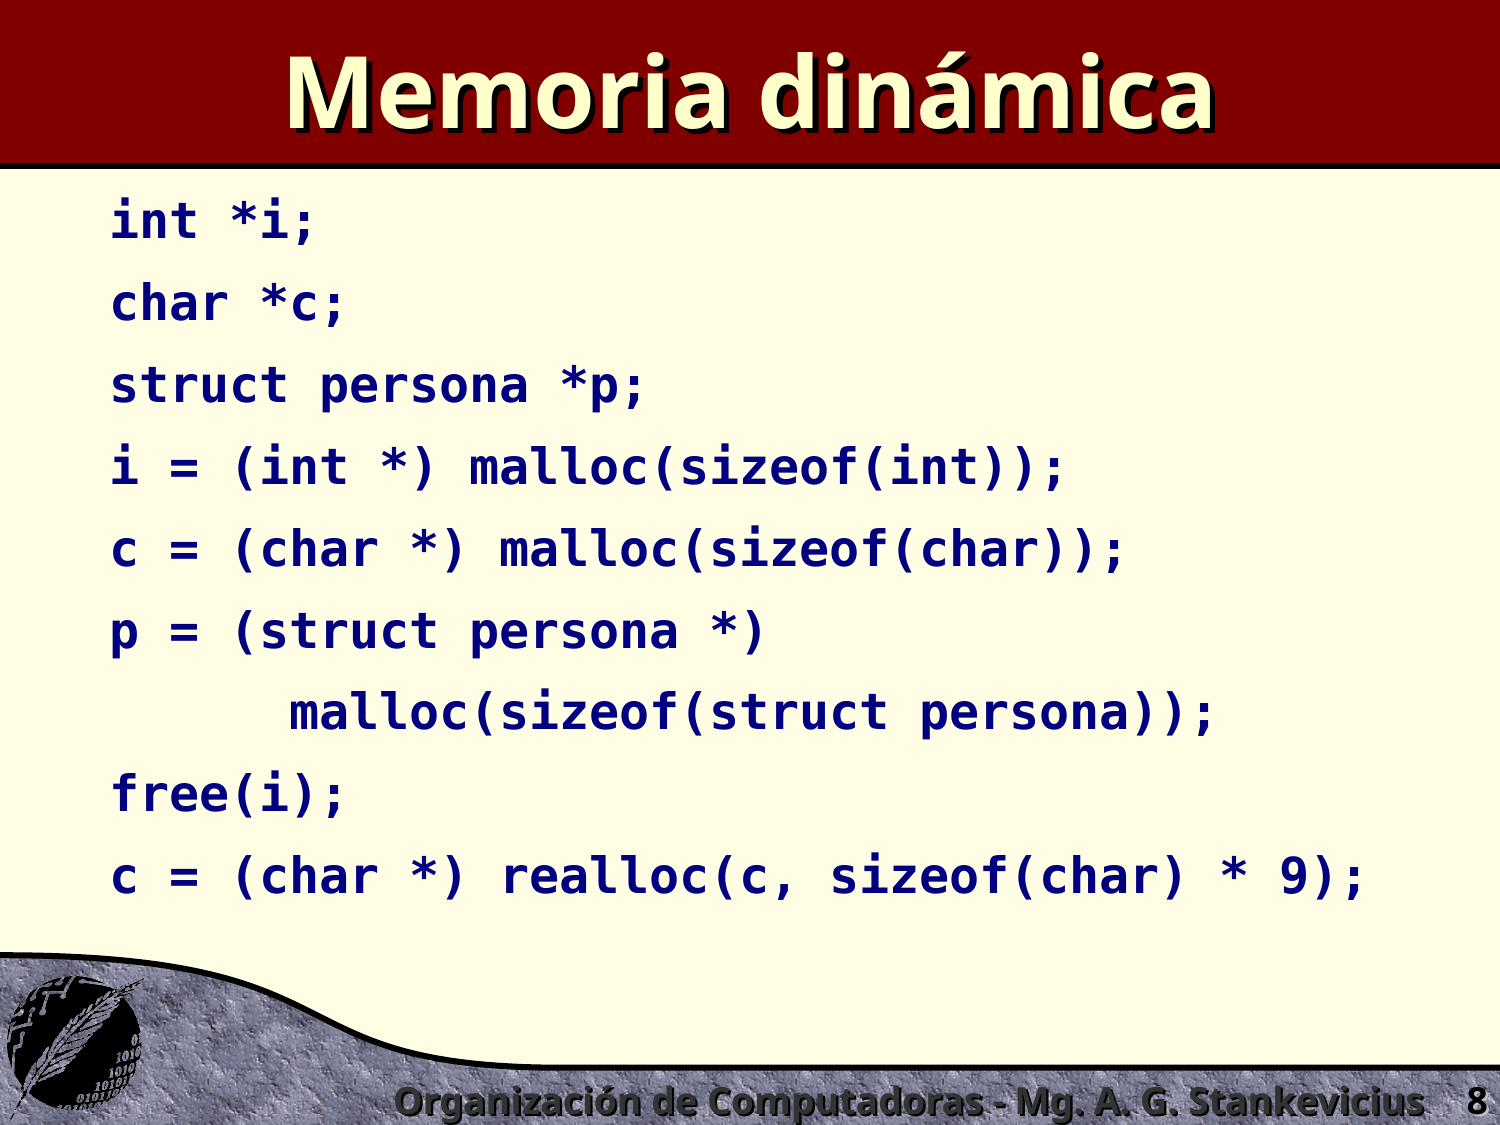

# Memoria dinámica
int *i;
char *c;
struct persona *p;
i = (int *) malloc(sizeof(int));
c = (char *) malloc(sizeof(char));
p = (struct persona *)
 malloc(sizeof(struct persona));
free(i);
c = (char *) realloc(c, sizeof(char) * 9);
8